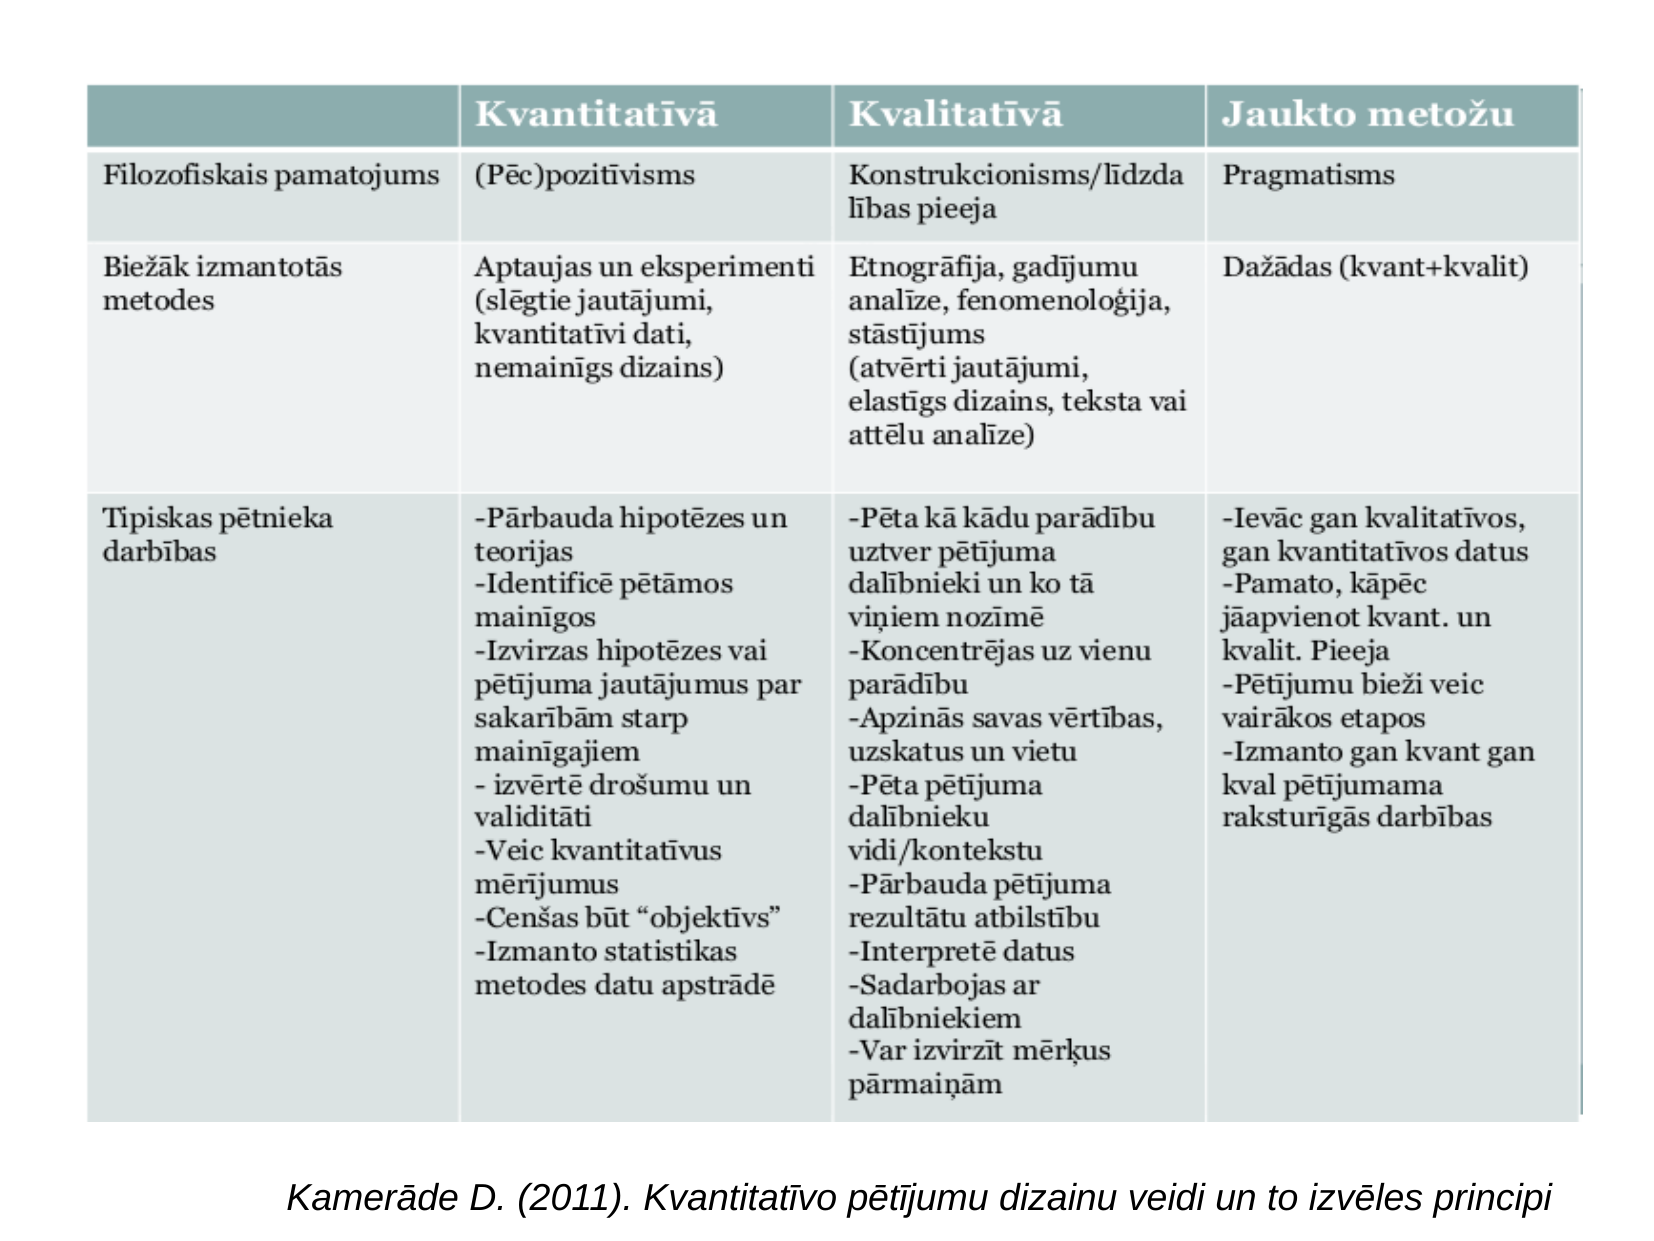

#
Kamerāde D. (2011). Kvantitatīvo pētījumu dizainu veidi un to izvēles principi